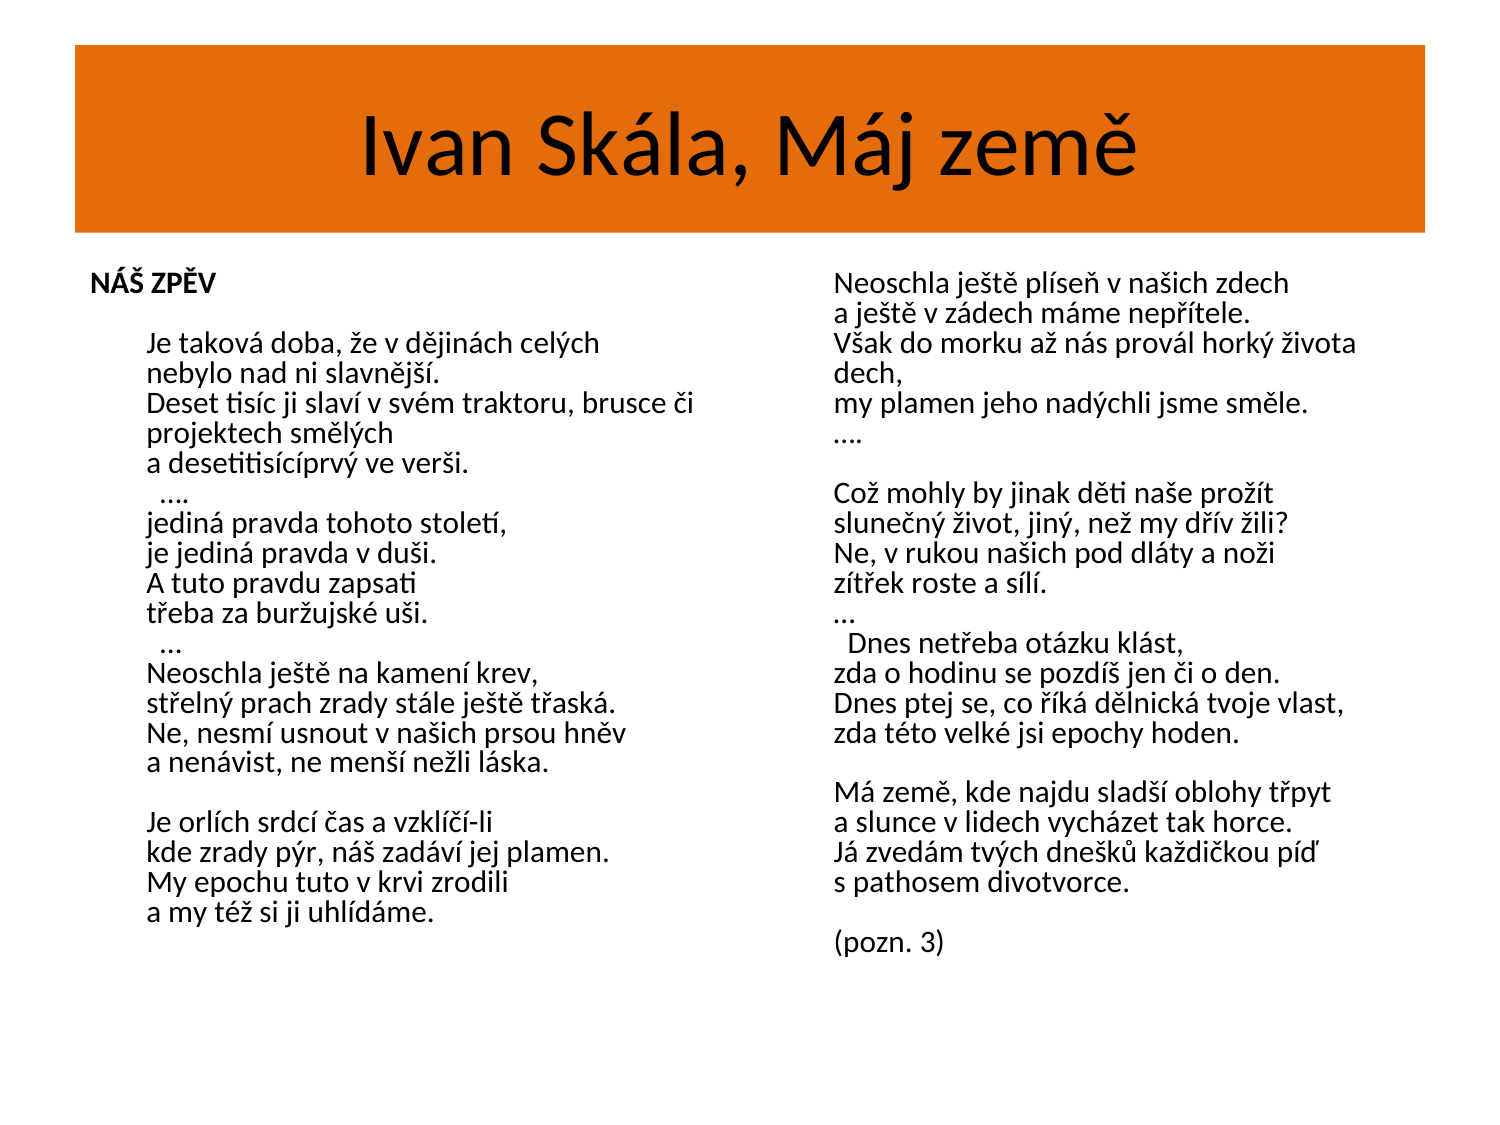

# Ivan Skála, Máj země
NÁŠ ZPĚV 
  
Je taková doba, že v dějinách celých 
nebylo nad ni slavnější. 
Deset tisíc ji slaví v svém traktoru, brusce či projektech smělých 
a desetitisícíprvý ve verši. 
  ….  
jediná pravda tohoto století, 
je jediná pravda v duši. 
A tuto pravdu zapsati 
třeba za buržujské uši. 
  …
Neoschla ještě na kamení krev, 
střelný prach zrady stále ještě třaská. 
Ne, nesmí usnout v našich prsou hněv 
a nenávist, ne menší nežli láska. 
  
Je orlích srdcí čas a vzklíčí-li 
kde zrady pýr, náš zadáví jej plamen. 
My epochu tuto v krvi zrodili 
a my též si ji uhlídáme.
	Neoschla ještě plíseň v našich zdech 
a ještě v zádech máme nepřítele. 
Však do morku až nás provál horký života dech, 
my plamen jeho nadýchli jsme směle. 
….  
  
Což mohly by jinak děti naše prožít 
slunečný život, jiný, než my dřív žili? 
Ne, v rukou našich pod dláty a noži 
zítřek roste a sílí. 
… 
  Dnes netřeba otázku klást, 
zda o hodinu se pozdíš jen či o den. 
Dnes ptej se, co říká dělnická tvoje vlast, 
zda této velké jsi epochy hoden. 
  
Má země, kde najdu sladší oblohy třpyt 
a slunce v lidech vycházet tak horce. 
Já zvedám tvých dnešků každičkou píď 
s pathosem divotvorce. 
  
(pozn. 3)